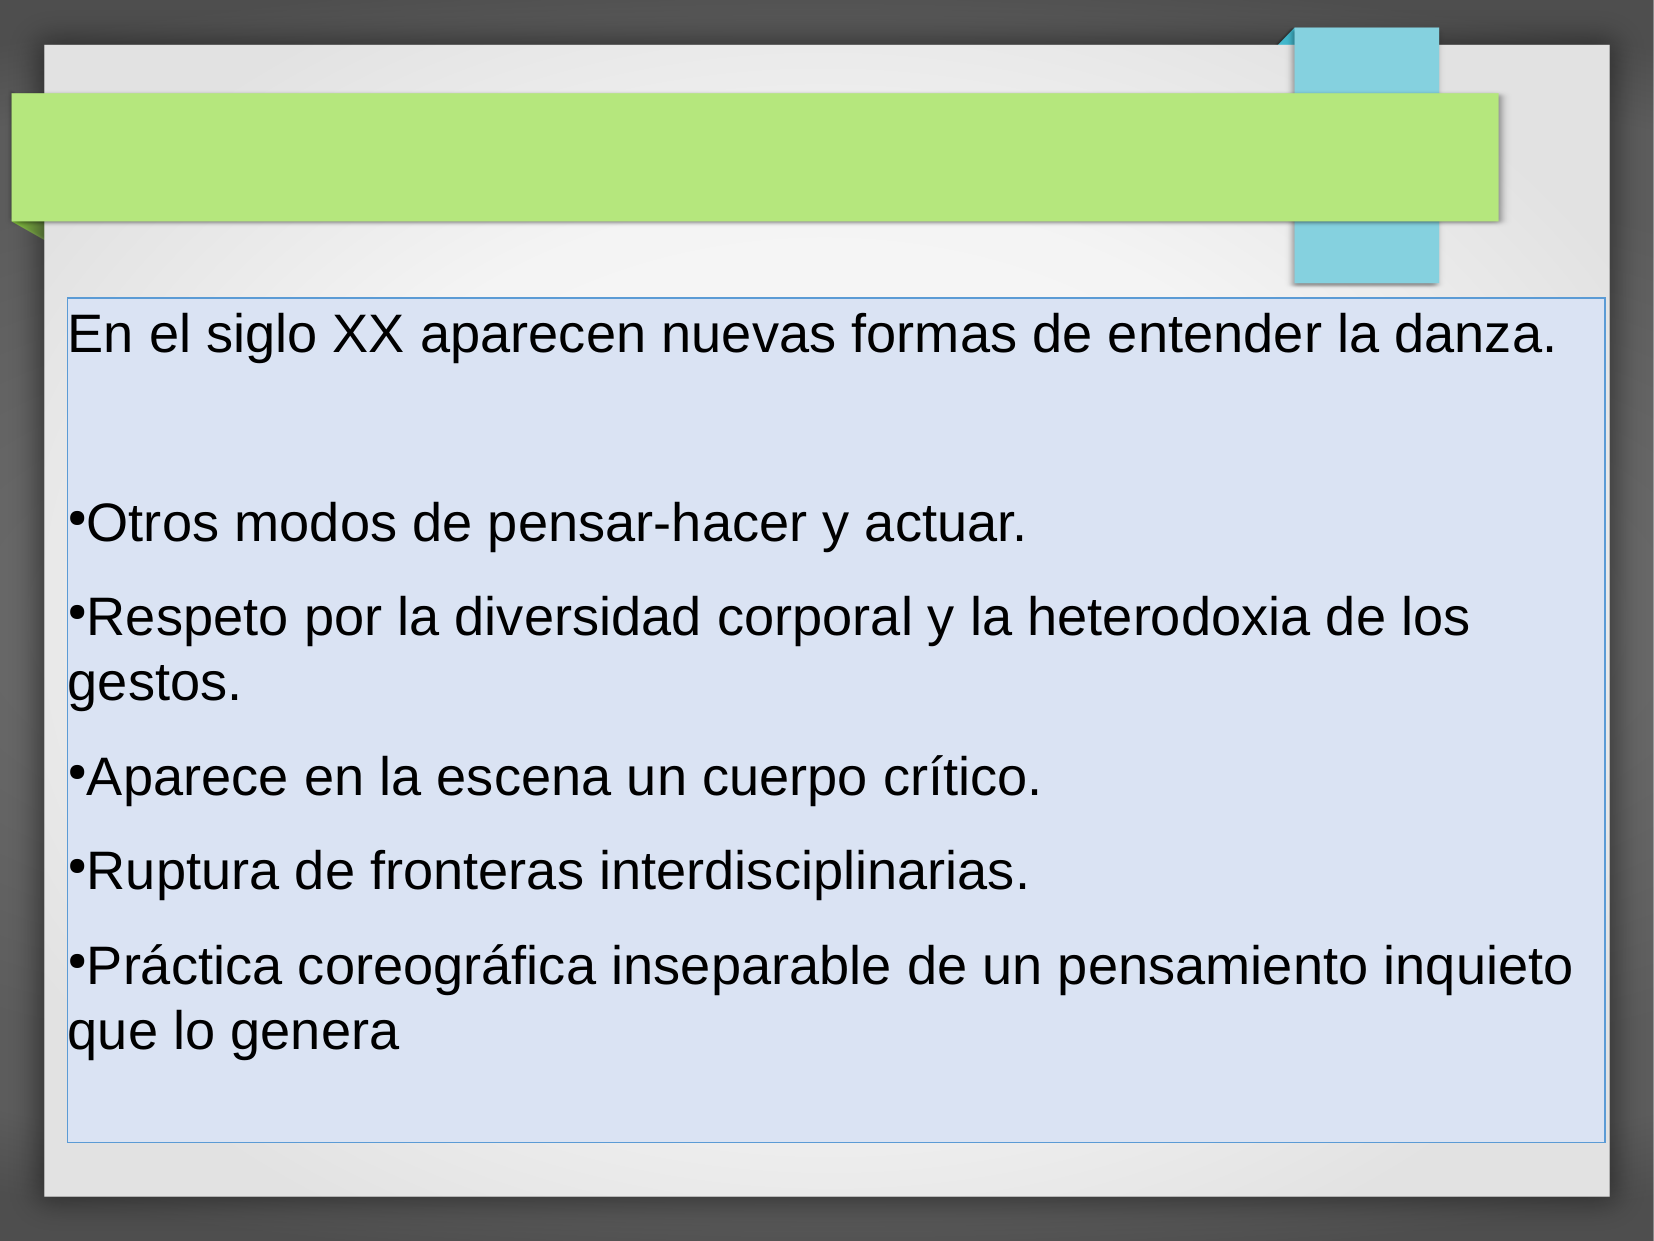

# En el siglo XX aparecen nuevas formas de entender la danza.
Otros modos de pensar-hacer y actuar.
Respeto por la diversidad corporal y la heterodoxia de los gestos.
Aparece en la escena un cuerpo crítico.
Ruptura de fronteras interdisciplinarias.
Práctica coreográfica inseparable de un pensamiento inquieto que lo genera